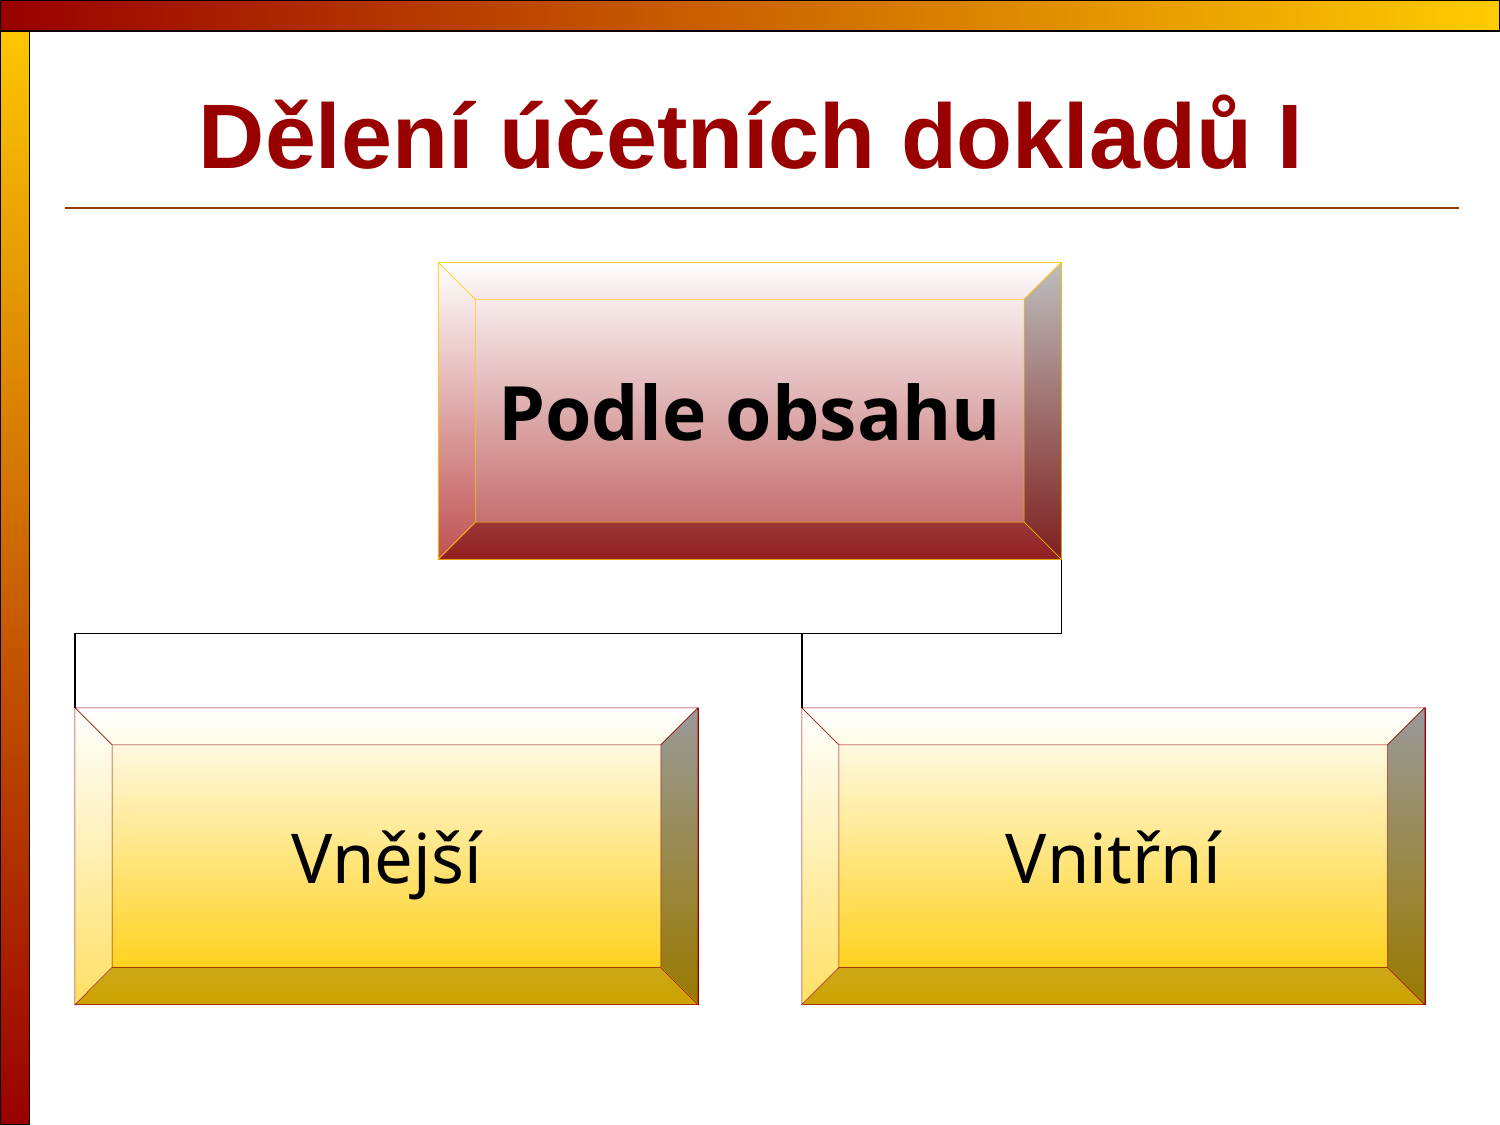

# Dělení účetních dokladů I
Podle obsahu
Vnější
Vnitřní